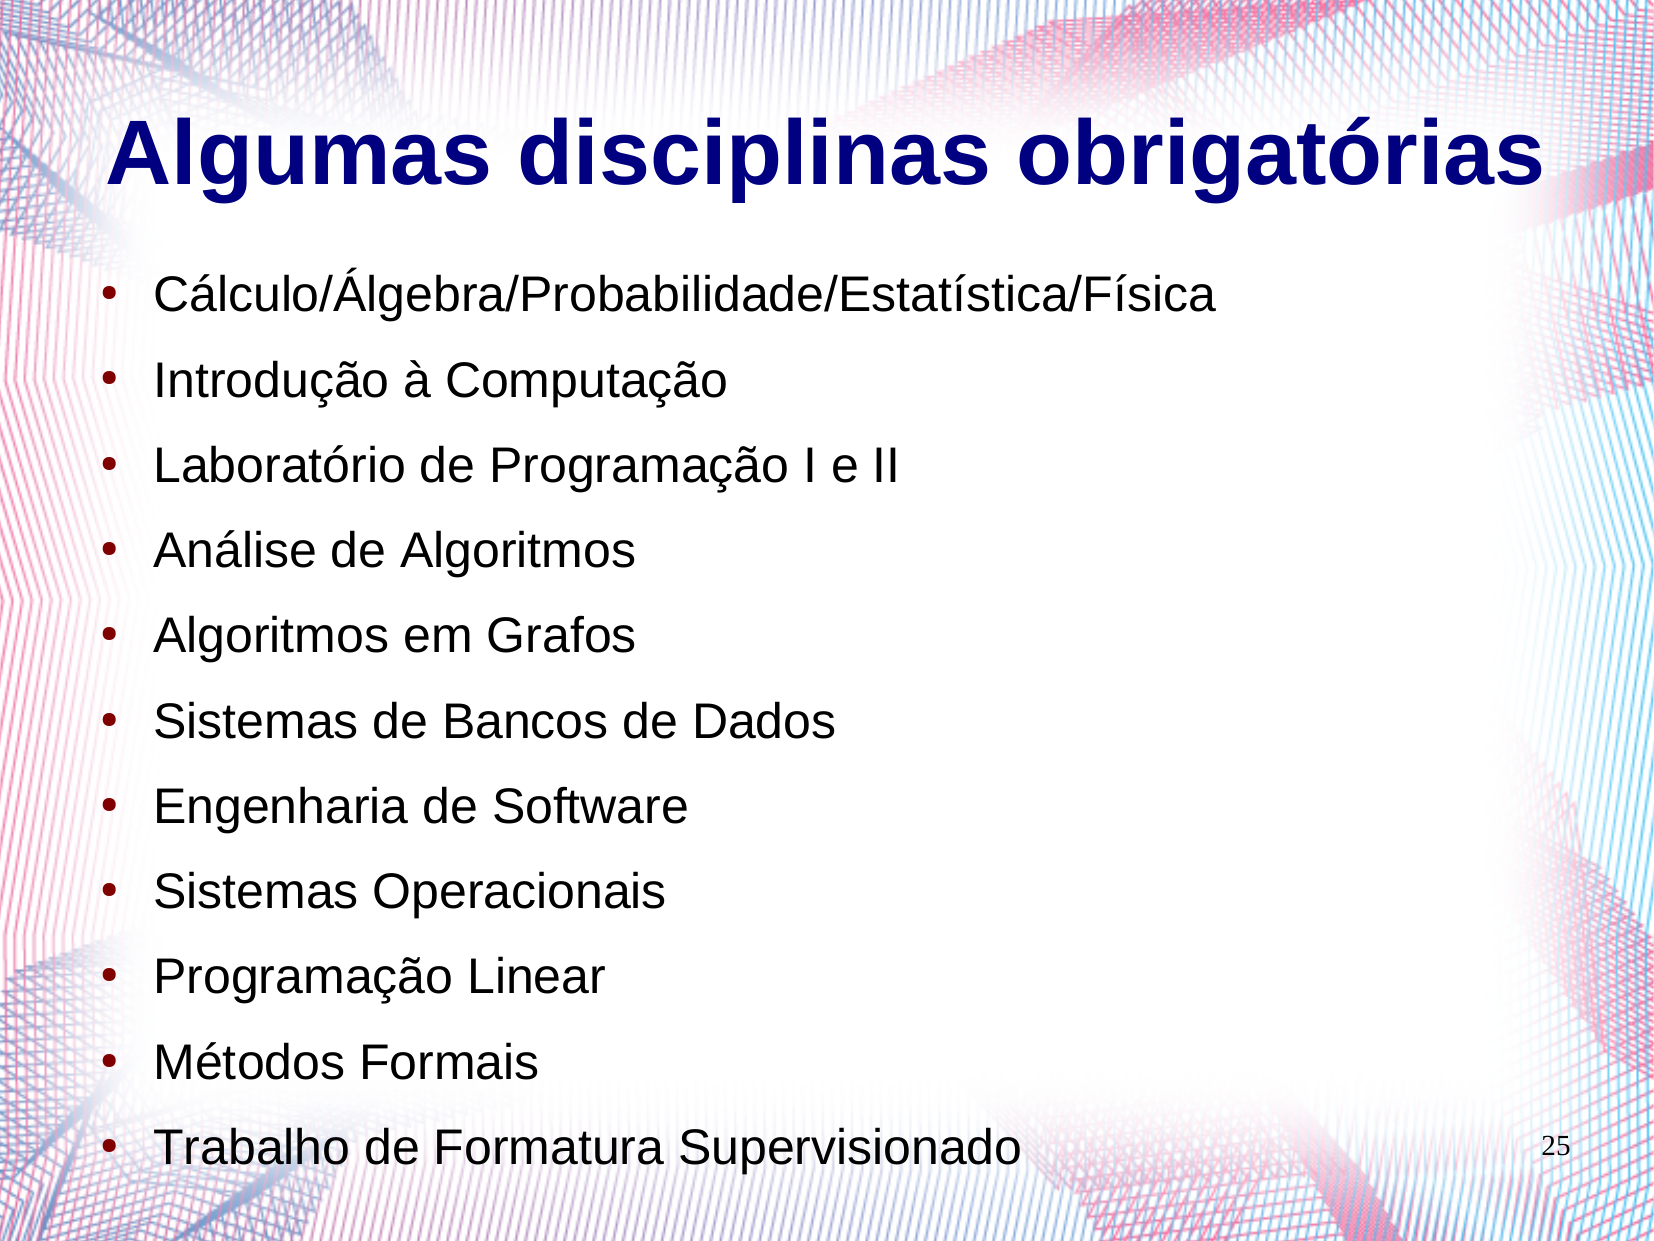

# Algumas disciplinas obrigatórias
Cálculo/Álgebra/Probabilidade/Estatística/Física
Introdução à Computação
Laboratório de Programação I e II
Análise de Algoritmos
Algoritmos em Grafos
Sistemas de Bancos de Dados
Engenharia de Software
Sistemas Operacionais
Programação Linear
Métodos Formais
Trabalho de Formatura Supervisionado
25